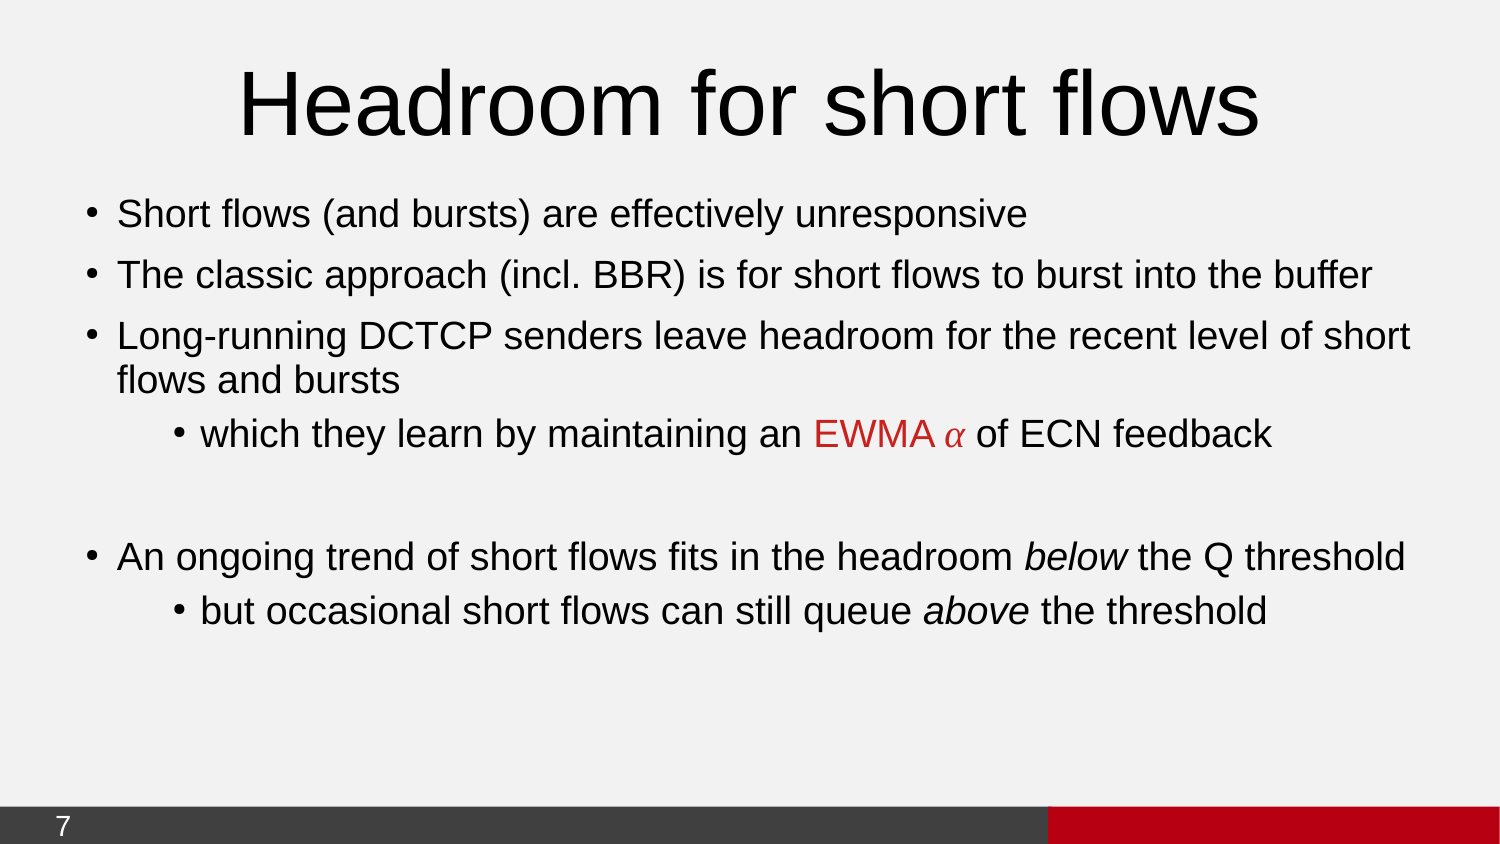

# Headroom for short flows
Short flows (and bursts) are effectively unresponsive
The classic approach (incl. BBR) is for short flows to burst into the buffer
Long-running DCTCP senders leave headroom for the recent level of short flows and bursts
which they learn by maintaining an EWMA α of ECN feedback
An ongoing trend of short flows fits in the headroom below the Q threshold
but occasional short flows can still queue above the threshold
7